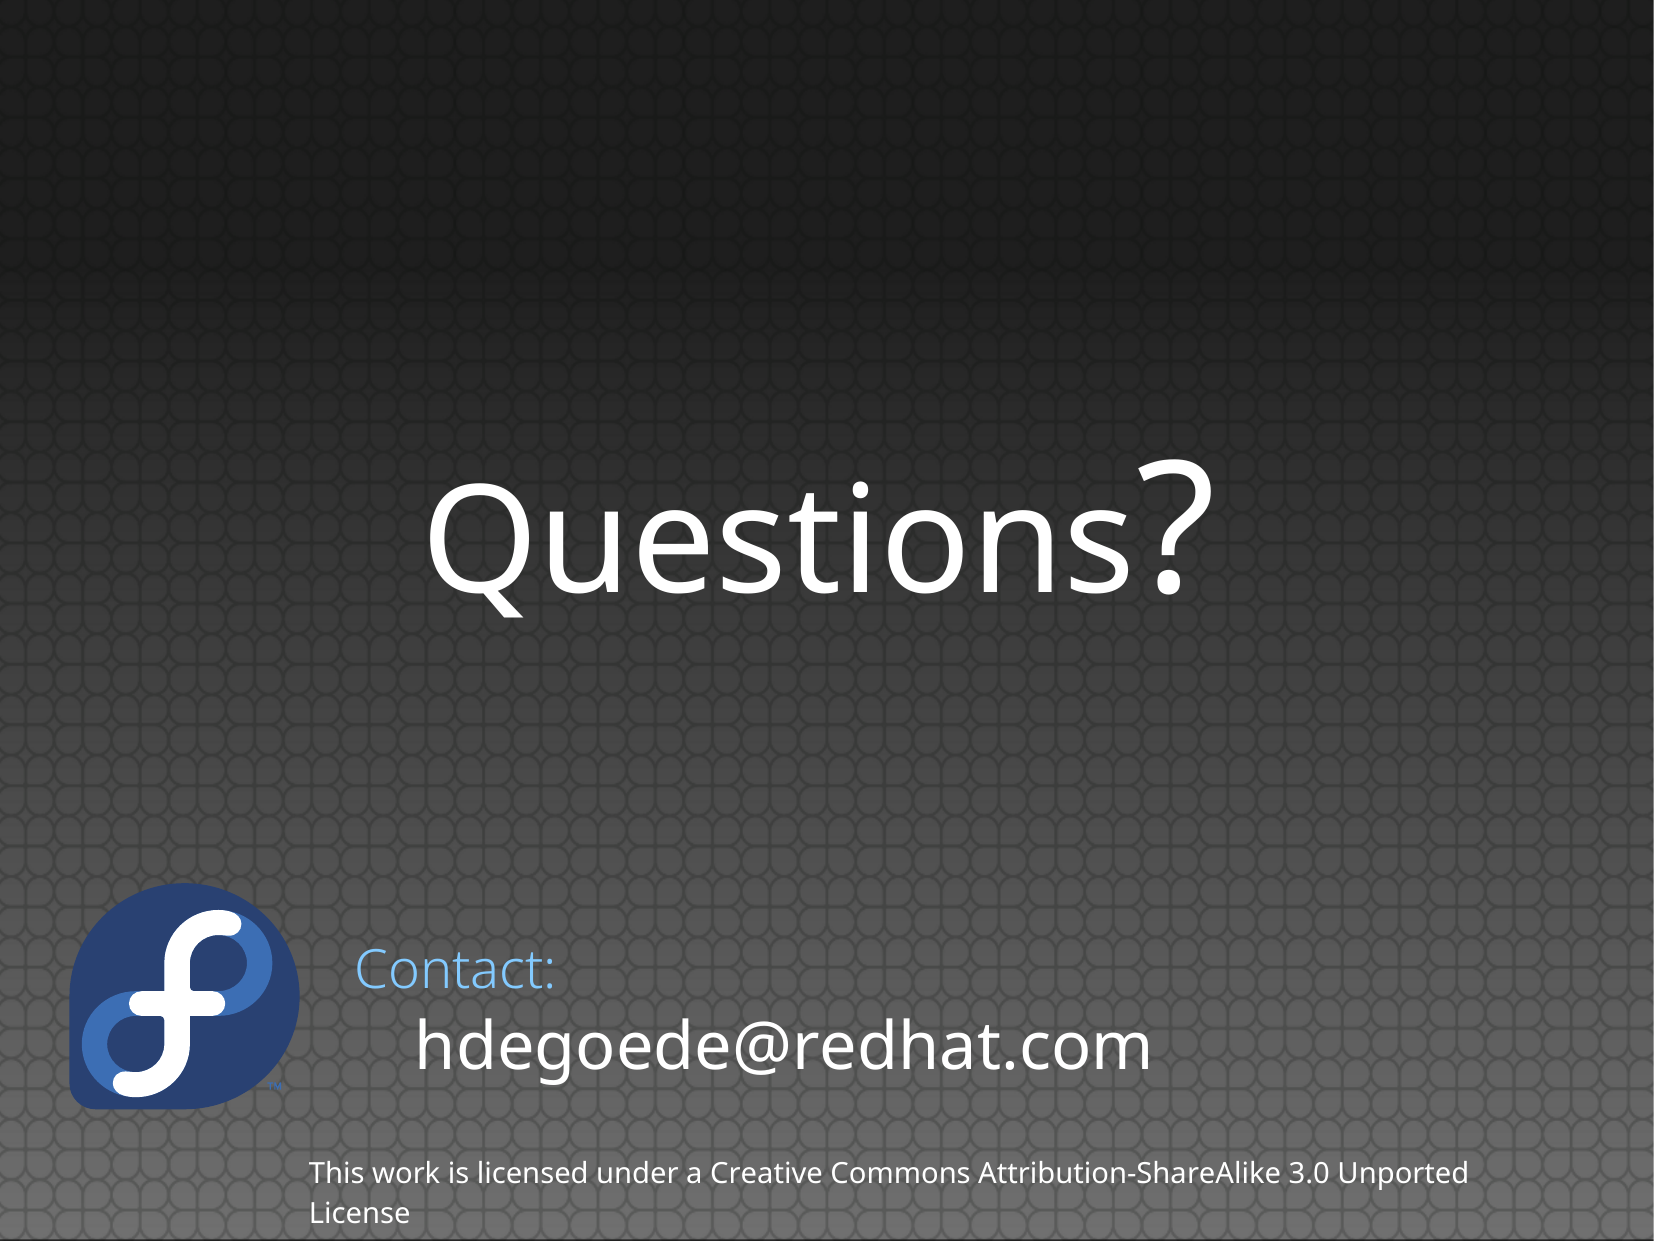

# Questions?
Contact:
hdegoede@redhat.com
This work is licensed under a Creative Commons Attribution-ShareAlike 3.0 Unported License